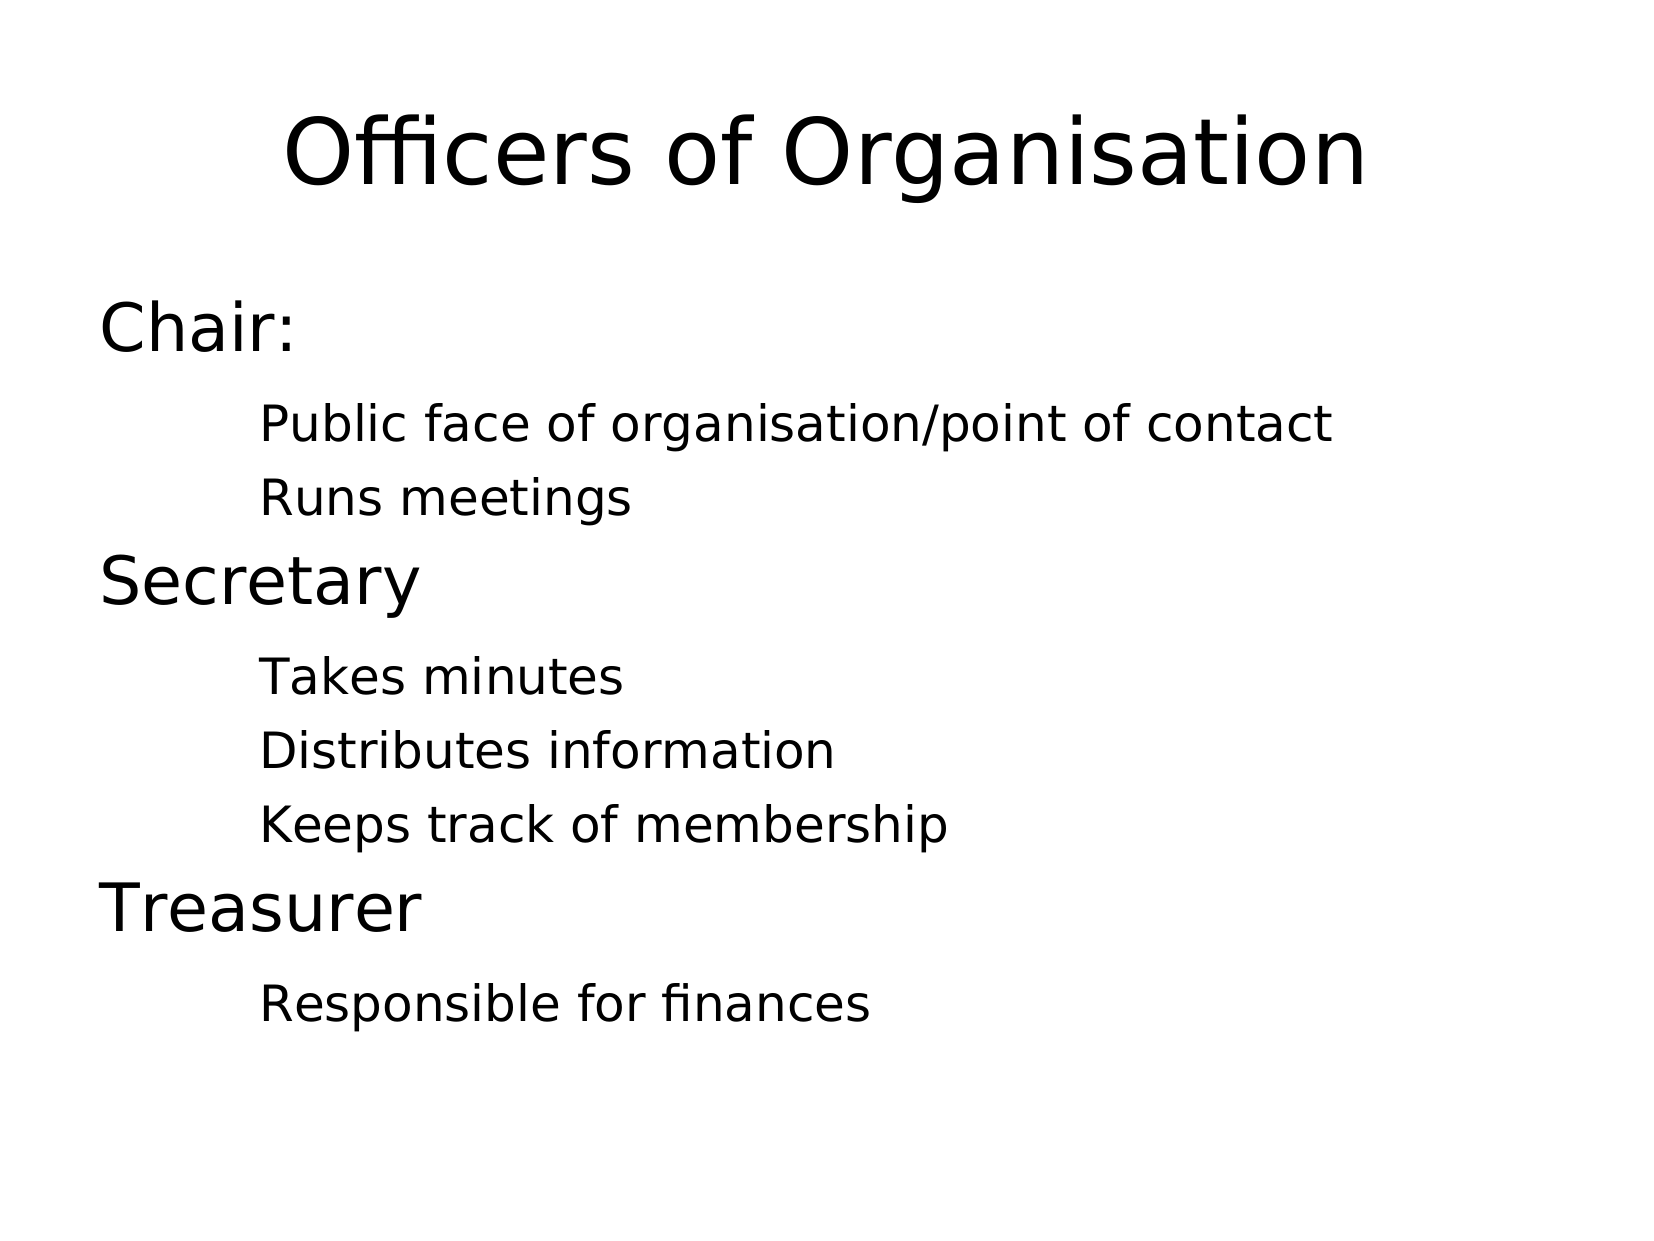

# Officers of Organisation
Chair:
Public face of organisation/point of contact
Runs meetings
Secretary
Takes minutes
Distributes information
Keeps track of membership
Treasurer
Responsible for finances